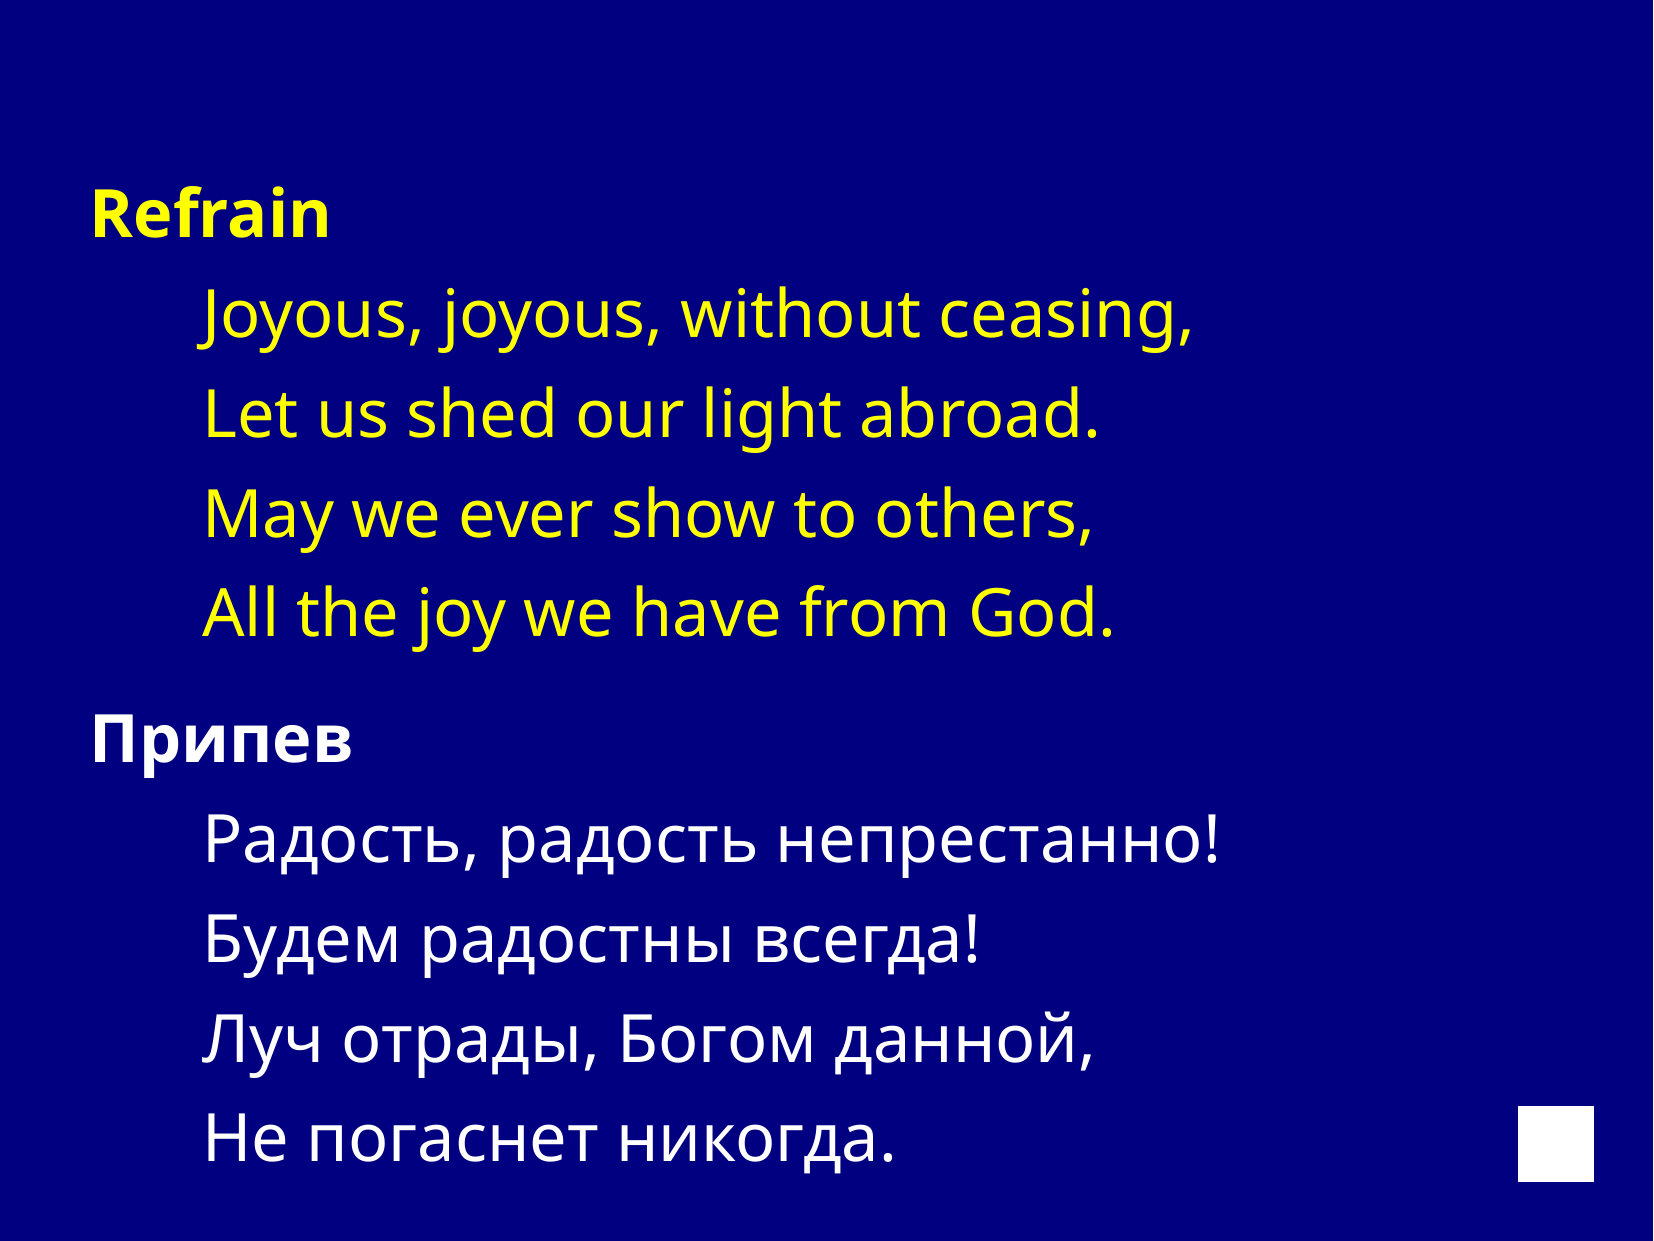

Refrain
	Joyous, joyous, without ceasing,
	Let us shed our light abroad.
	May we ever show to others,
	All the joy we have from God.
Припев
	Радость, радость непрестанно!
	Будем радостны всегда!
	Луч отрады, Богом данной,
	Не погаснет никогда.